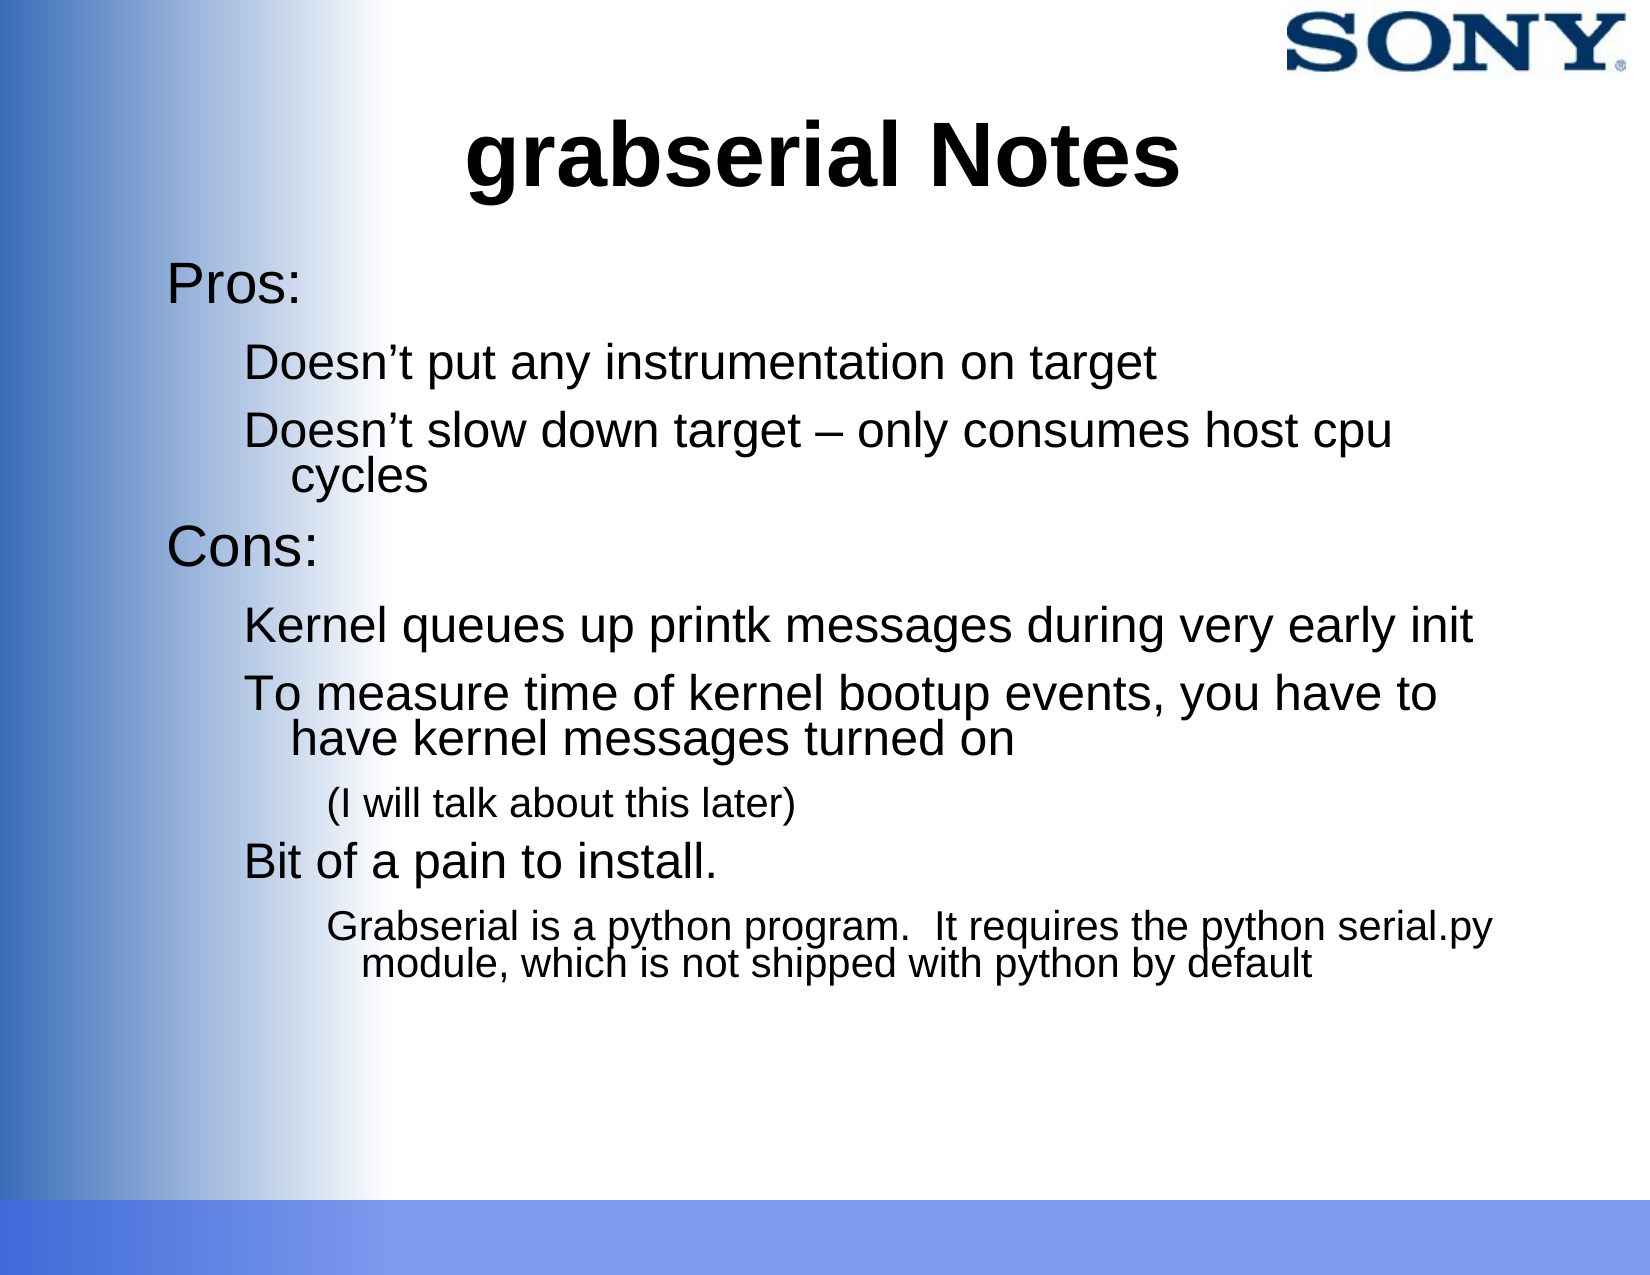

# grabserial Notes
Pros:
Doesn’t put any instrumentation on target
Doesn’t slow down target – only consumes host cpu cycles
Cons:
Kernel queues up printk messages during very early init
To measure time of kernel bootup events, you have to have kernel messages turned on
(I will talk about this later)
Bit of a pain to install.
Grabserial is a python program. It requires the python serial.py module, which is not shipped with python by default